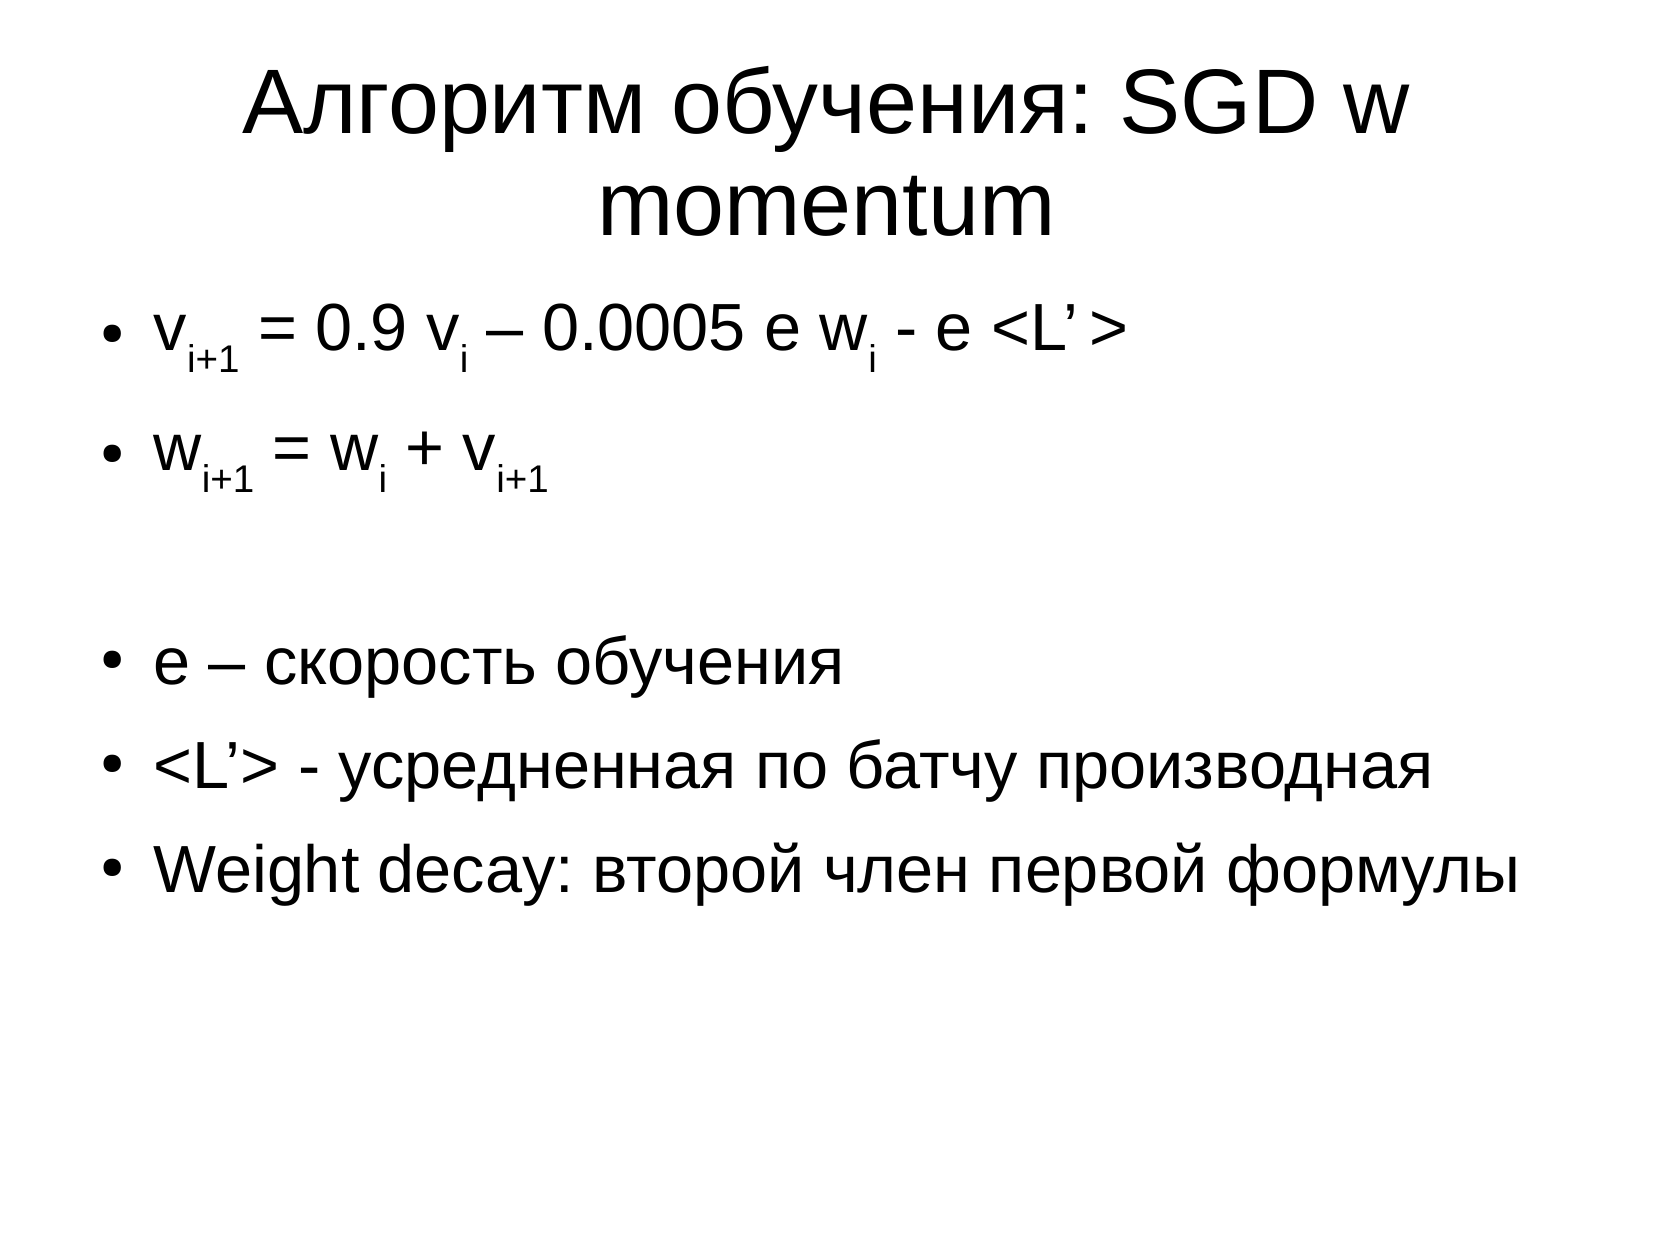

# Алгоритм обучения: SGD w momentum
vi+1 = 0.9 vi – 0.0005 e wi - e <L’ >
wi+1 = wi + vi+1
e – скорость обучения
<L’> - усредненная по батчу производная
Weight decay: второй член первой формулы